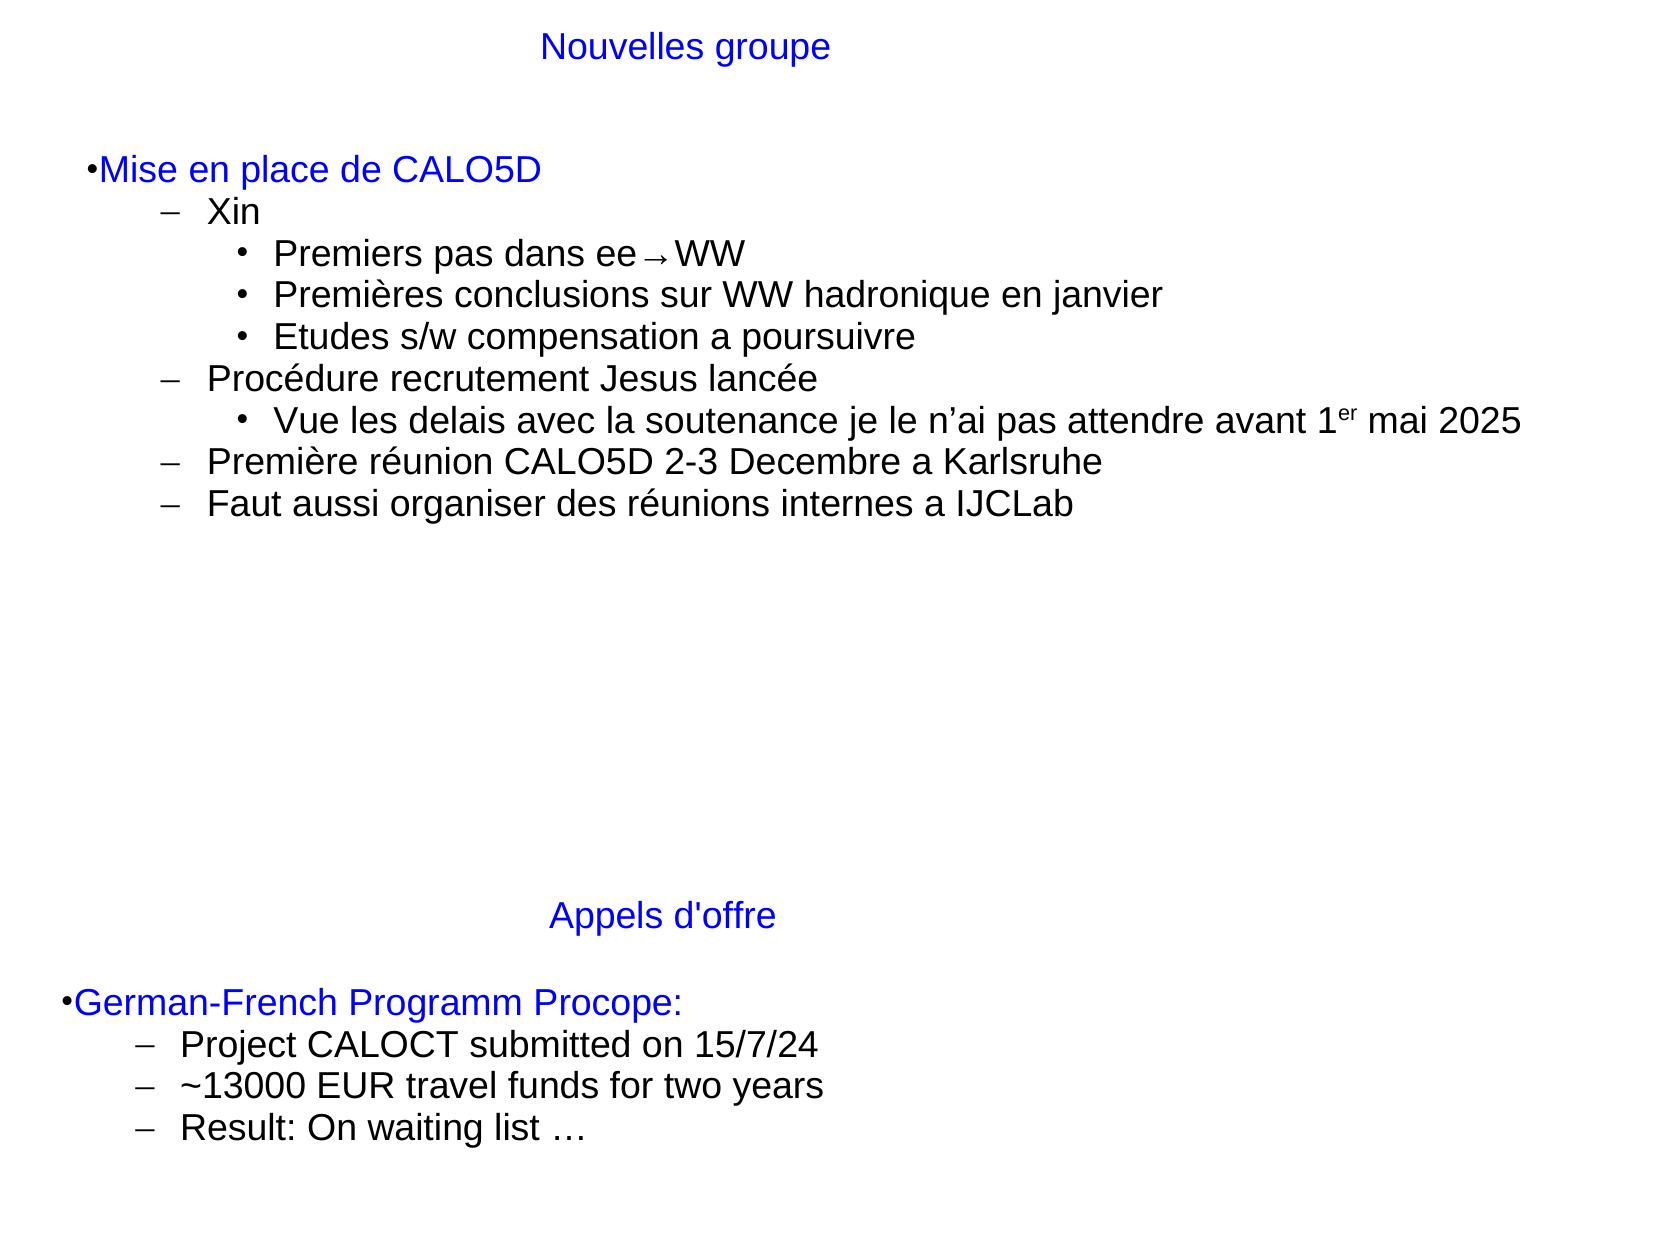

Nouvelles groupe
Mise en place de CALO5D
Xin
Premiers pas dans ee→WW
Premières conclusions sur WW hadronique en janvier
Etudes s/w compensation a poursuivre
Procédure recrutement Jesus lancée
Vue les delais avec la soutenance je le n’ai pas attendre avant 1er mai 2025
Première réunion CALO5D 2-3 Decembre a Karlsruhe
Faut aussi organiser des réunions internes a IJCLab
Appels d'offre
German-French Programm Procope:
Project CALOCT submitted on 15/7/24
~13000 EUR travel funds for two years
Result: On waiting list …